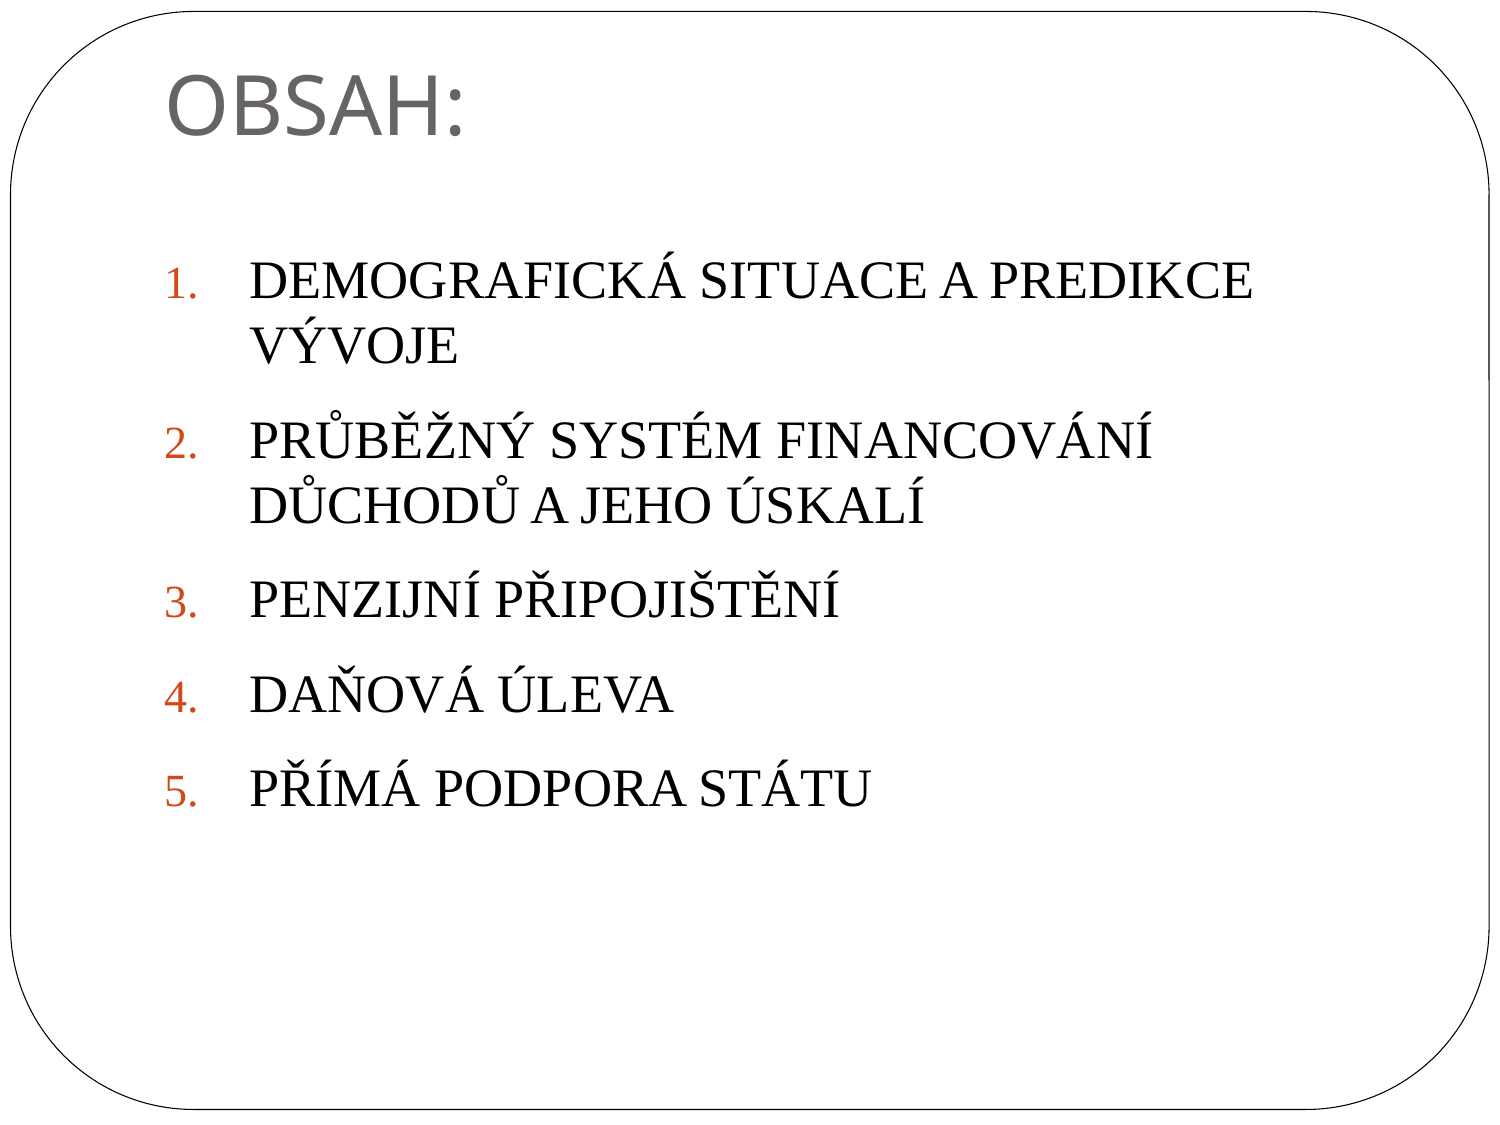

# OBSAH:
DEMOGRAFICKÁ SITUACE A PREDIKCE VÝVOJE
PRŮBĚŽNÝ SYSTÉM FINANCOVÁNÍ DŮCHODŮ A JEHO ÚSKALÍ
PENZIJNÍ PŘIPOJIŠTĚNÍ
DAŇOVÁ ÚLEVA
PŘÍMÁ PODPORA STÁTU